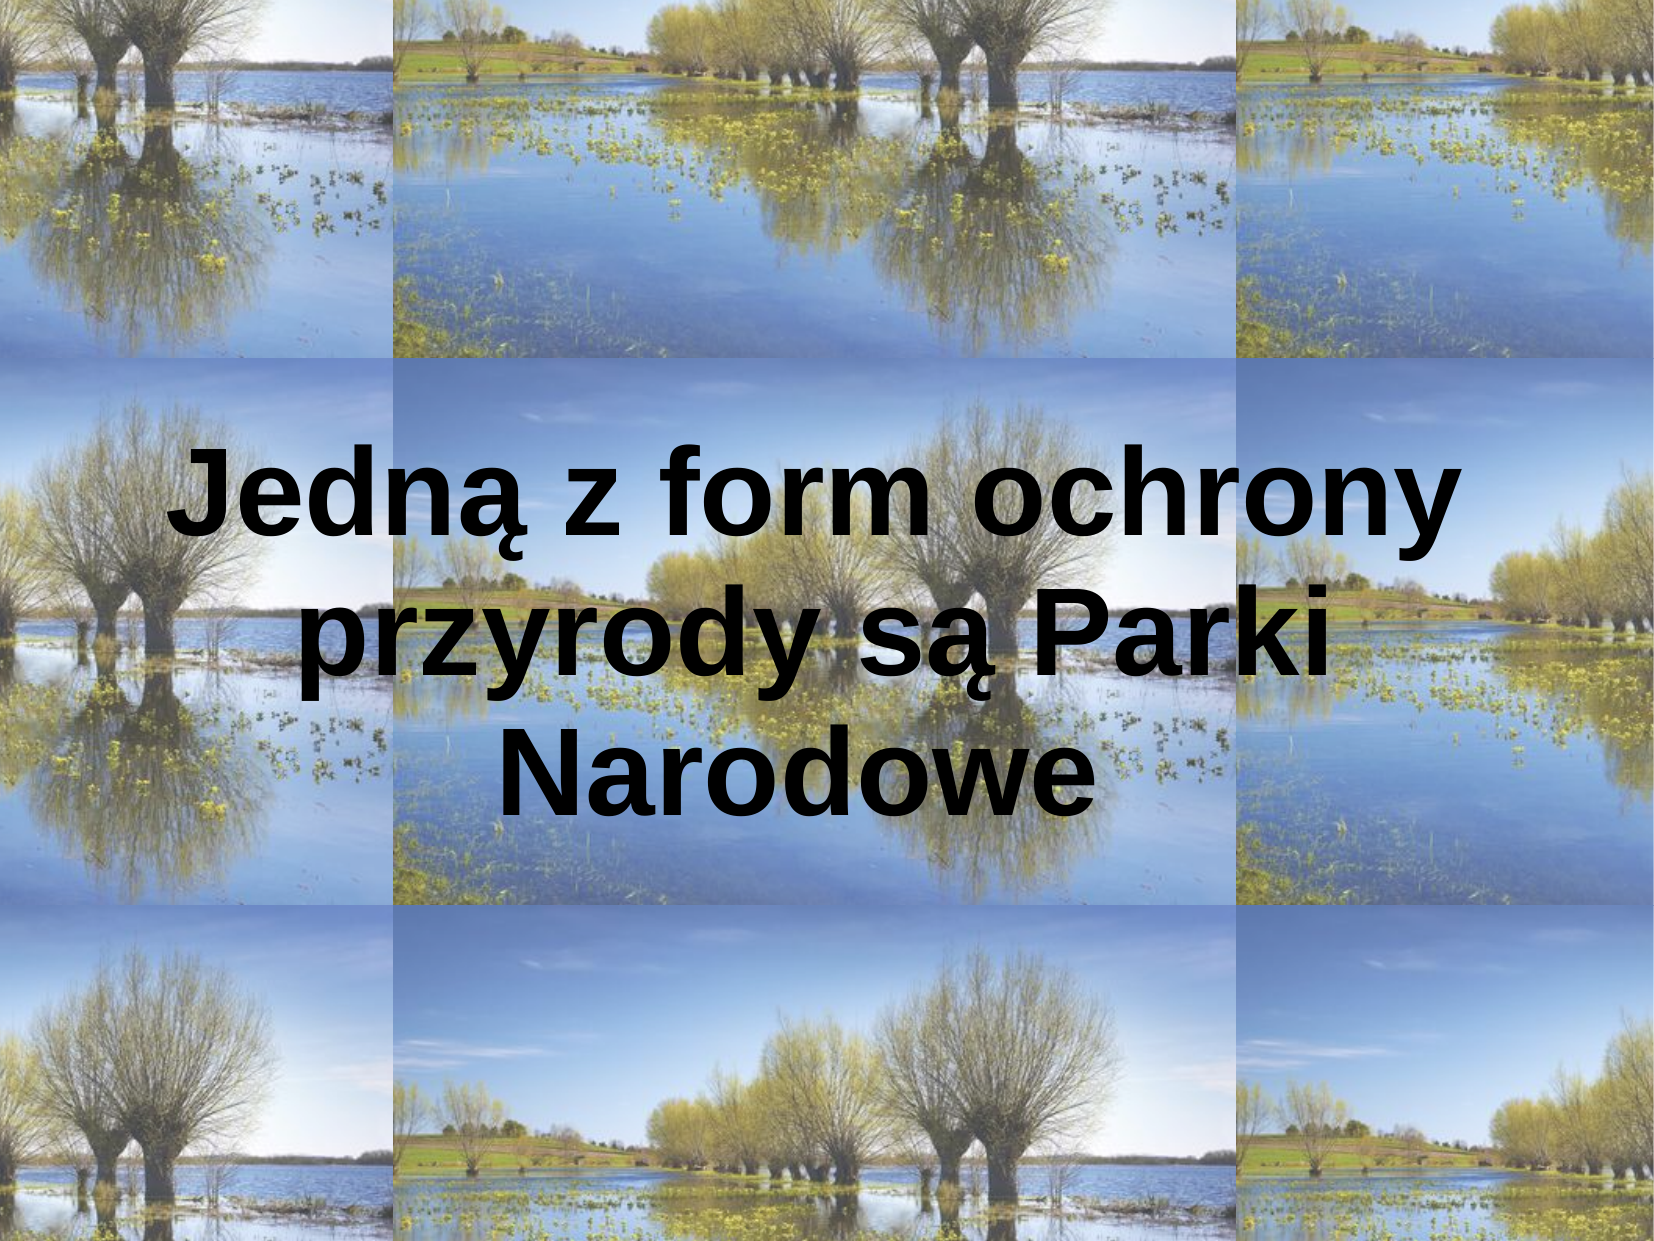

Jedną z form ochrony przyrody są Parki Narodowe
#